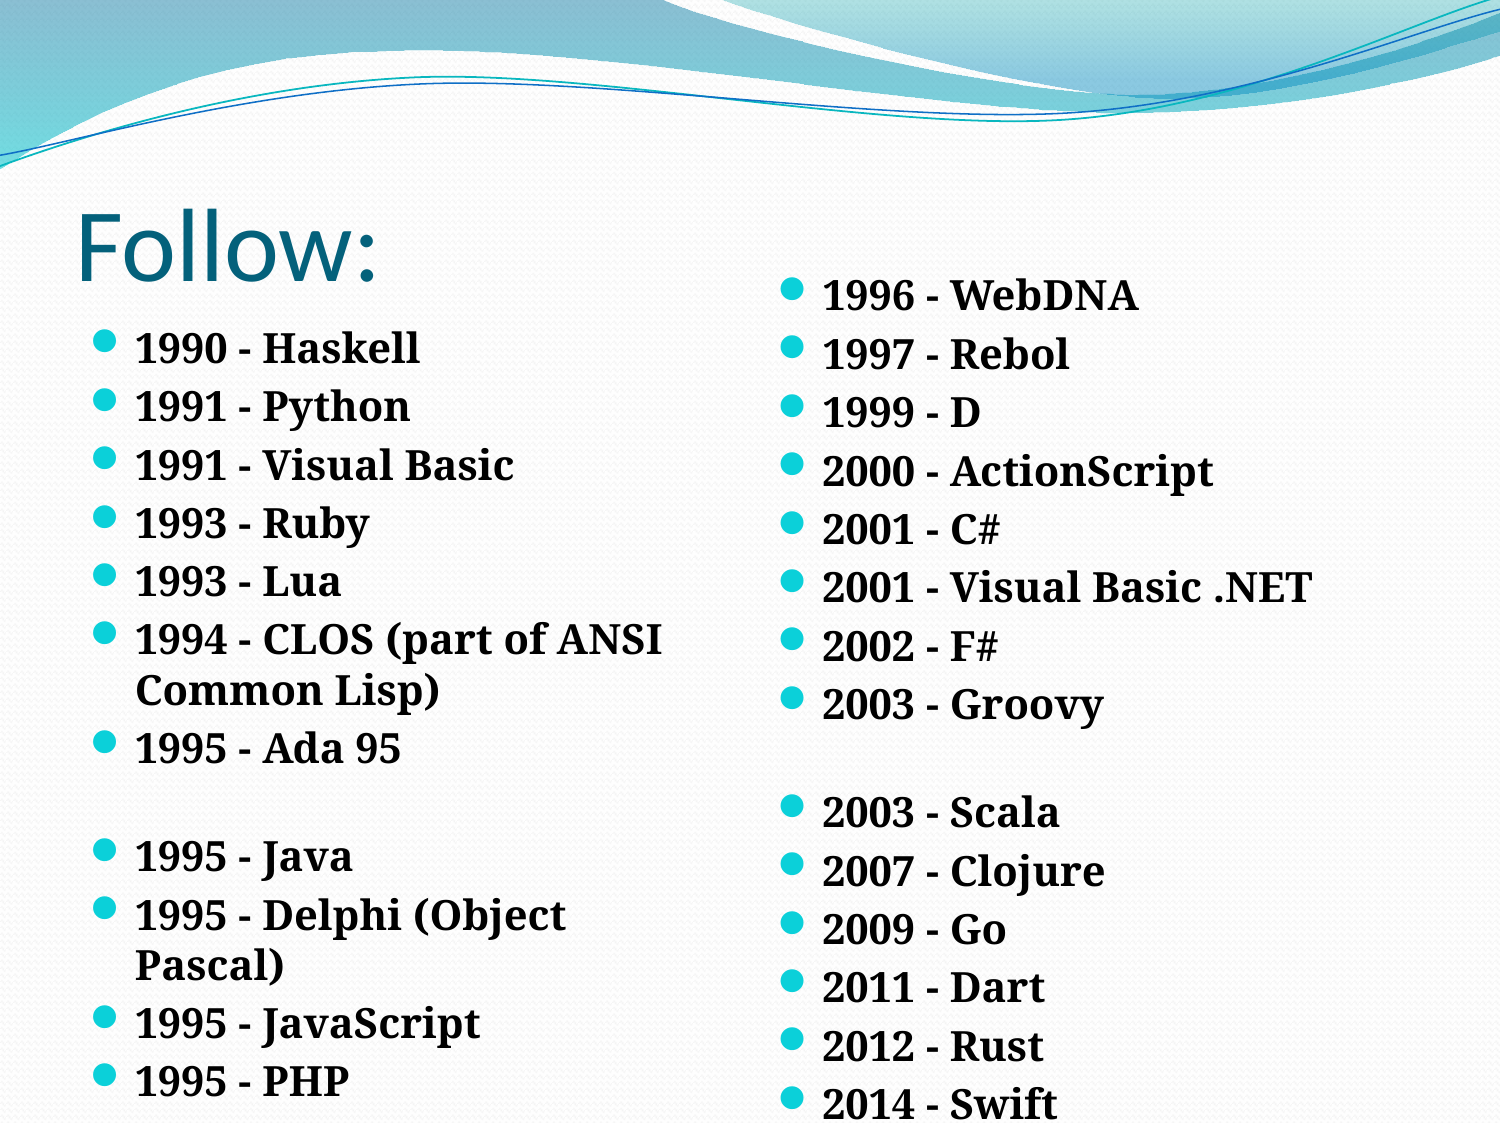

# Follow:
1996 - WebDNA
1997 - Rebol
1999 - D
2000 - ActionScript
2001 - C#
2001 - Visual Basic .NET
2002 - F#
2003 - Groovy
2003 - Scala
2007 - Clojure
2009 - Go
2011 - Dart
2012 - Rust
2014 - Swift
1990 - Haskell
1991 - Python
1991 - Visual Basic
1993 - Ruby
1993 - Lua
1994 - CLOS (part of ANSI Common Lisp)
1995 - Ada 95
1995 - Java
1995 - Delphi (Object Pascal)
1995 - JavaScript
1995 - PHP